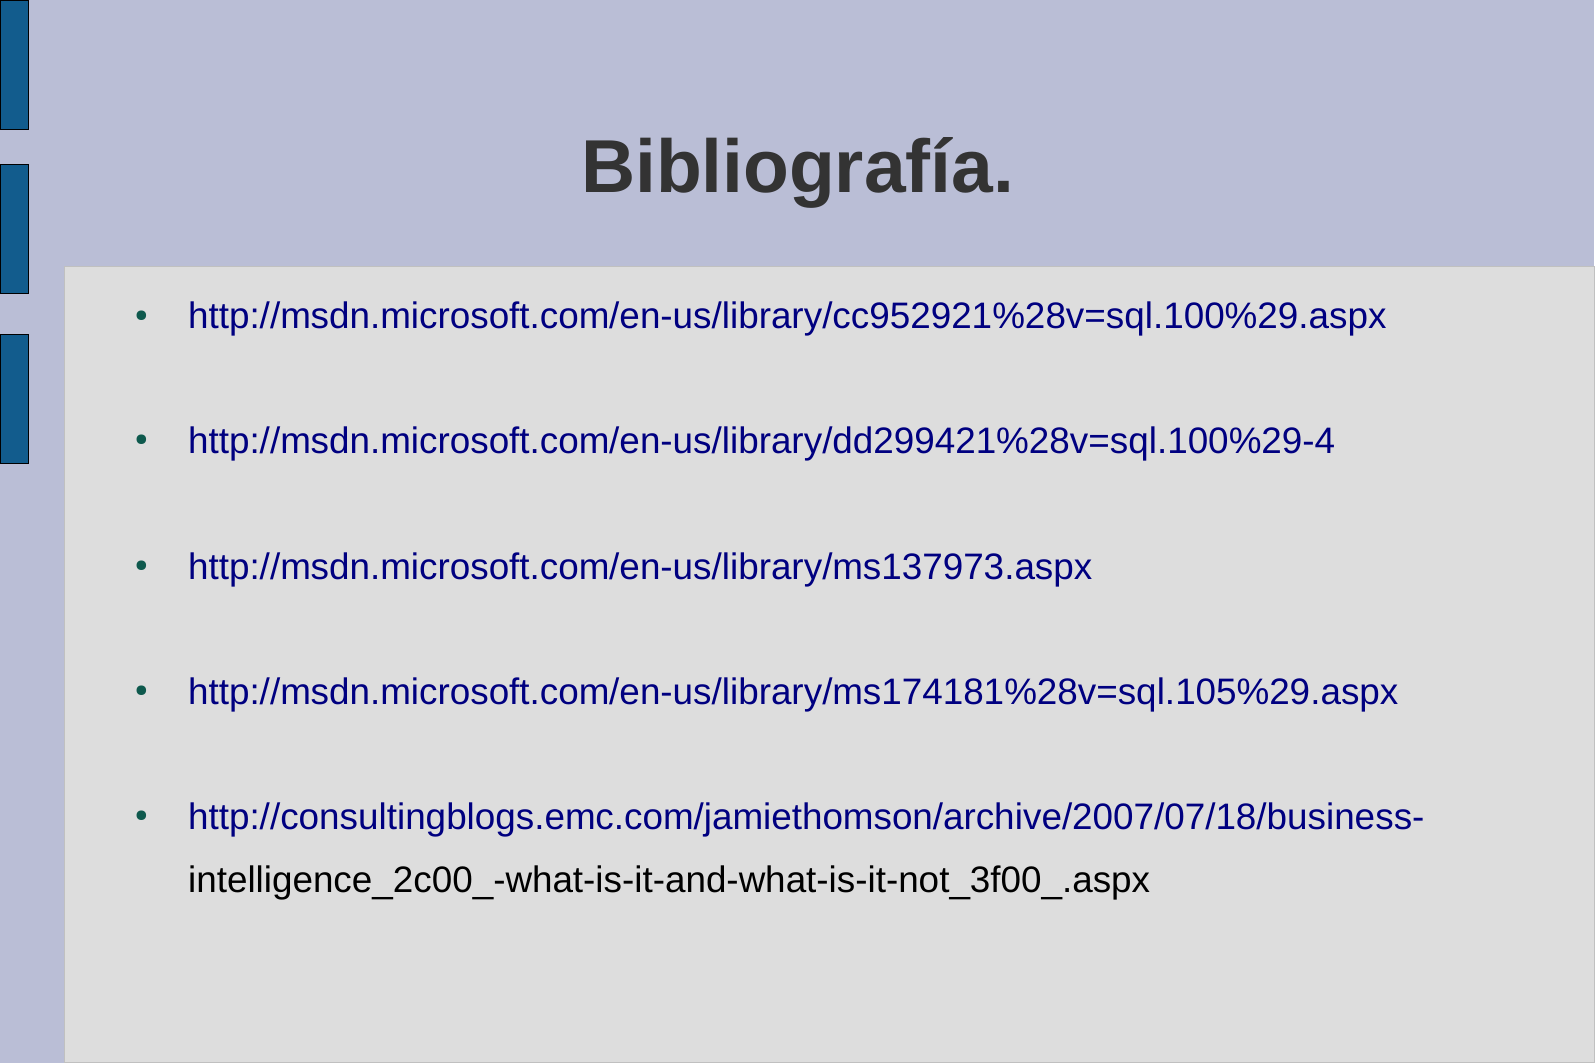

# Bibliografía.
http://msdn.microsoft.com/en-us/library/cc952921%28v=sql.100%29.aspx
http://msdn.microsoft.com/en-us/library/dd299421%28v=sql.100%29-4
http://msdn.microsoft.com/en-us/library/ms137973.aspx
http://msdn.microsoft.com/en-us/library/ms174181%28v=sql.105%29.aspx
http://consultingblogs.emc.com/jamiethomson/archive/2007/07/18/business-
intelligence_2c00_-what-is-it-and-what-is-it-not_3f00_.aspx